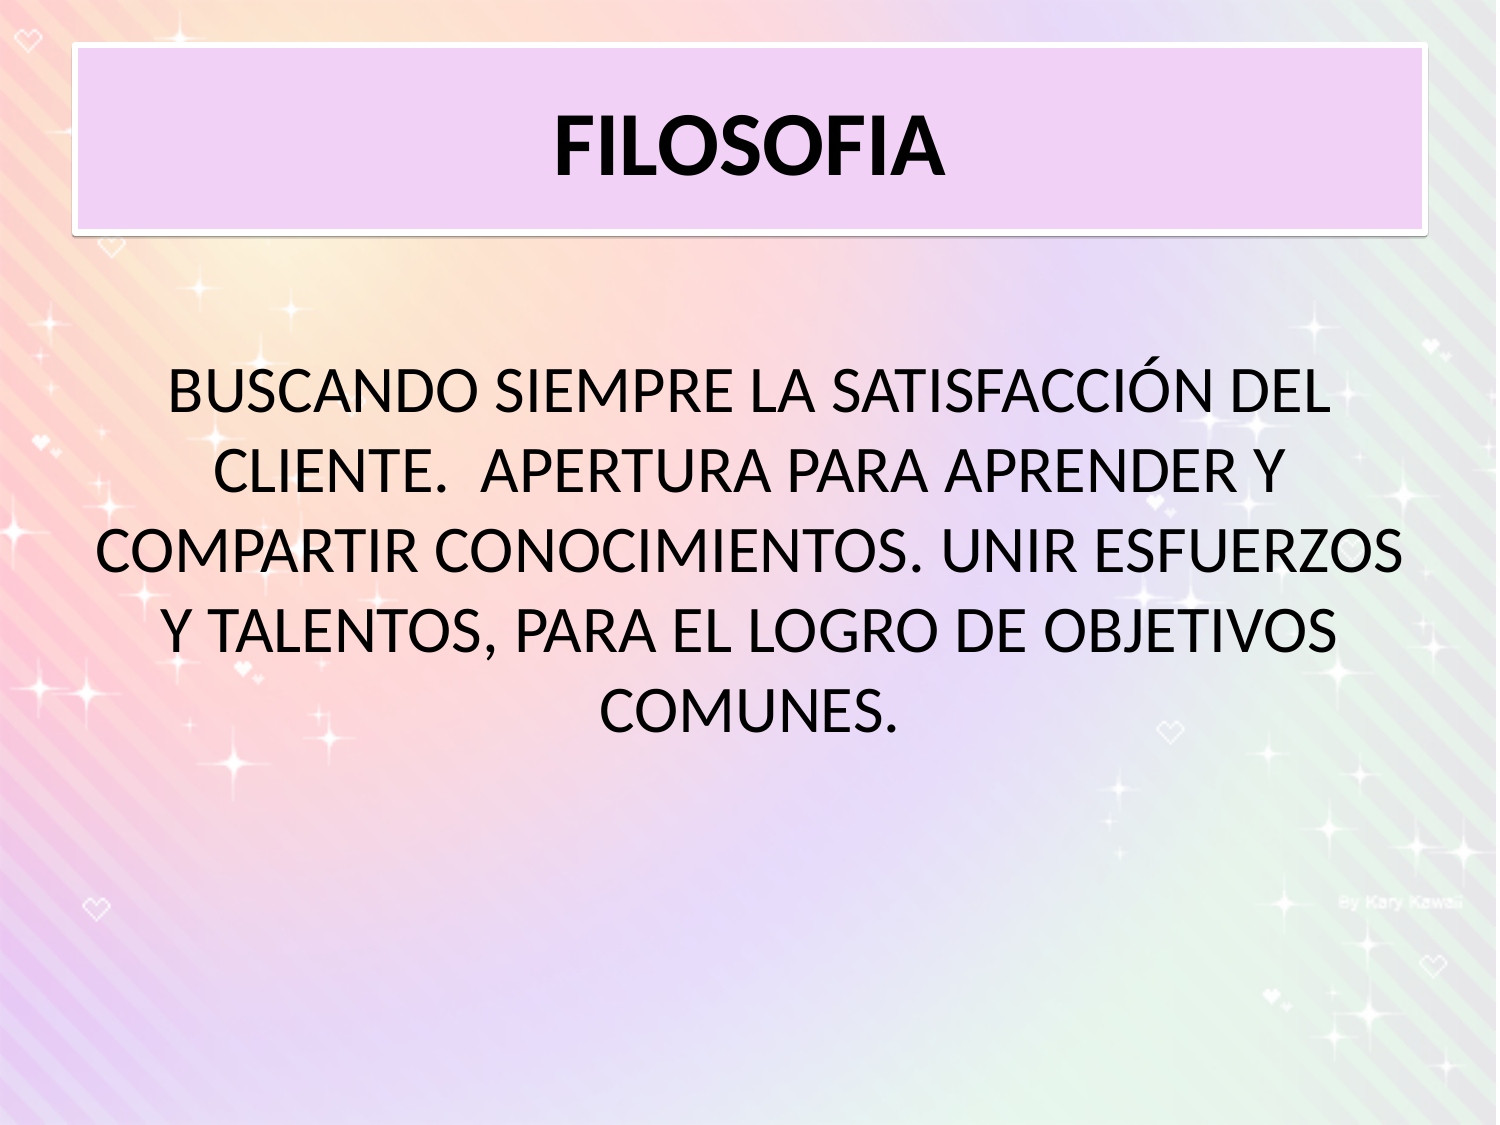

# FILOSOFIA
BUSCANDO SIEMPRE LA SATISFACCIÓN DEL CLIENTE.  APERTURA PARA APRENDER Y COMPARTIR CONOCIMIENTOS. UNIR ESFUERZOS Y TALENTOS, PARA EL LOGRO DE OBJETIVOS COMUNES.